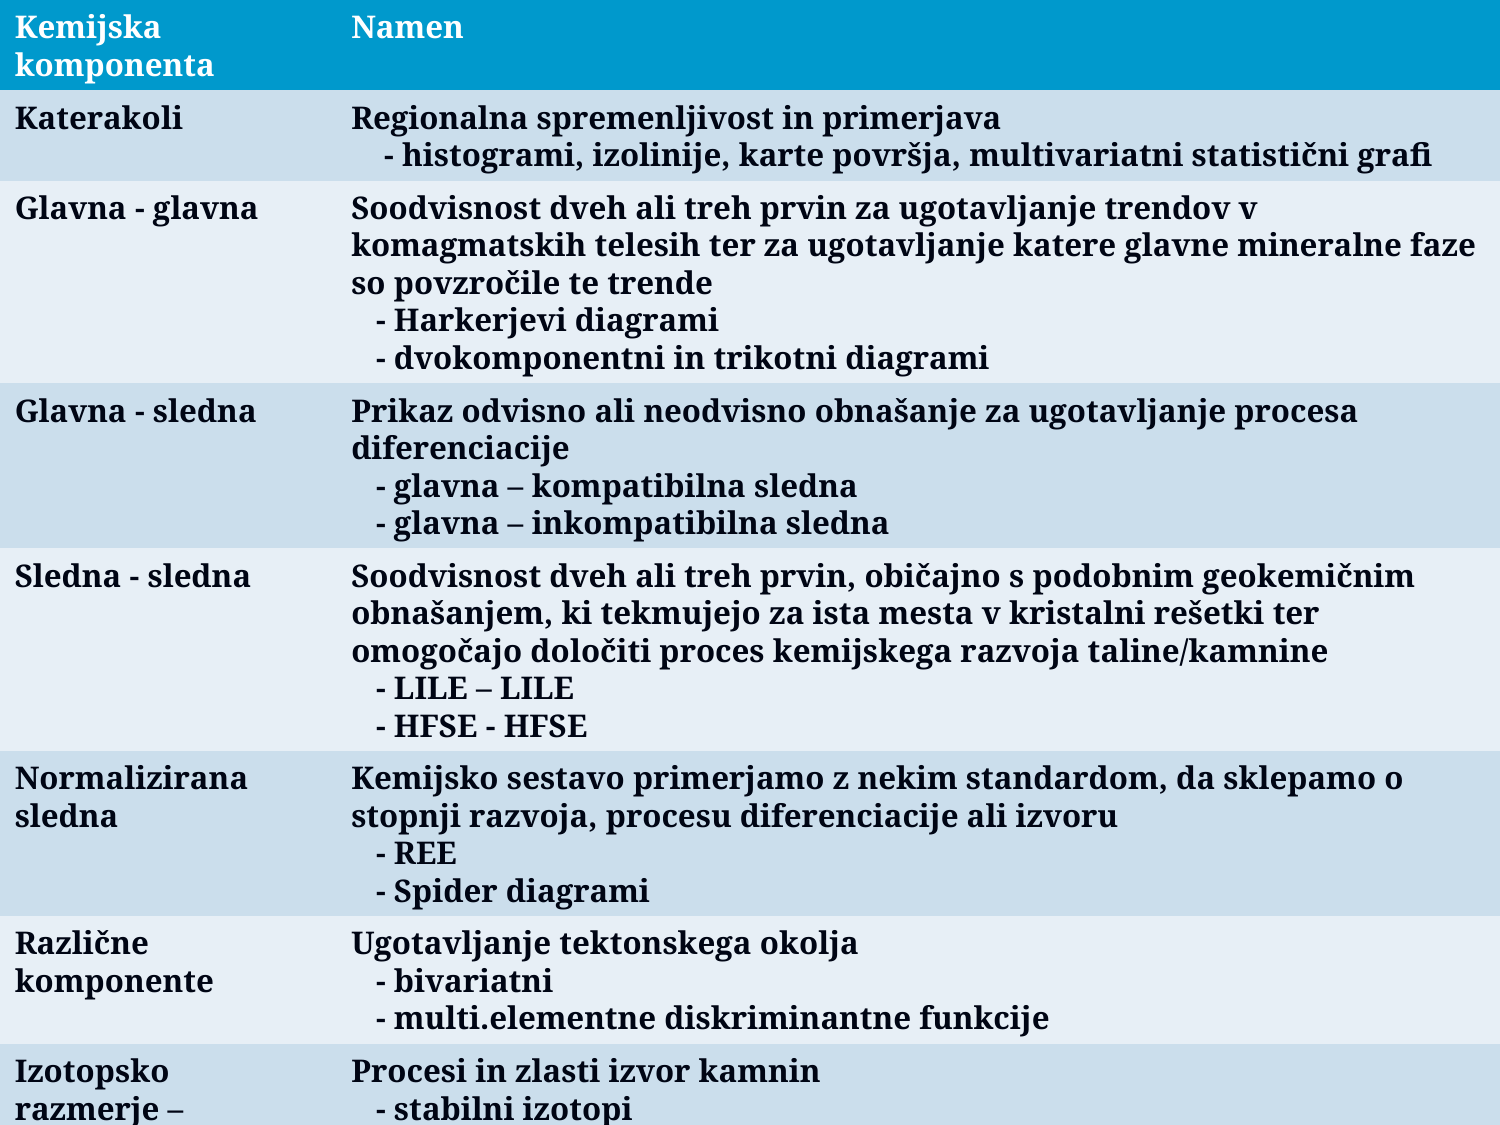

| Kemijska komponenta | Namen |
| --- | --- |
| Katerakoli | Regionalna spremenljivost in primerjava - histogrami, izolinije, karte površja, multivariatni statistični grafi |
| Glavna - glavna | Soodvisnost dveh ali treh prvin za ugotavljanje trendov v komagmatskih telesih ter za ugotavljanje katere glavne mineralne faze so povzročile te trende - Harkerjevi diagrami - dvokomponentni in trikotni diagrami |
| Glavna - sledna | Prikaz odvisno ali neodvisno obnašanje za ugotavljanje procesa diferenciacije - glavna – kompatibilna sledna - glavna – inkompatibilna sledna |
| Sledna - sledna | Soodvisnost dveh ali treh prvin, običajno s podobnim geokemičnim obnašanjem, ki tekmujejo za ista mesta v kristalni rešetki ter omogočajo določiti proces kemijskega razvoja taline/kamnine - LILE – LILE - HFSE - HFSE |
| Normalizirana sledna | Kemijsko sestavo primerjamo z nekim standardom, da sklepamo o stopnji razvoja, procesu diferenciacije ali izvoru - REE - Spider diagrami |
| Različne komponente | Ugotavljanje tektonskega okolja - bivariatni - multi.elementne diskriminantne funkcije |
| Izotopsko razmerje – izotopsko razmerje | Procesi in zlasti izvor kamnin - stabilni izotopi - radioaktivni izotopi |